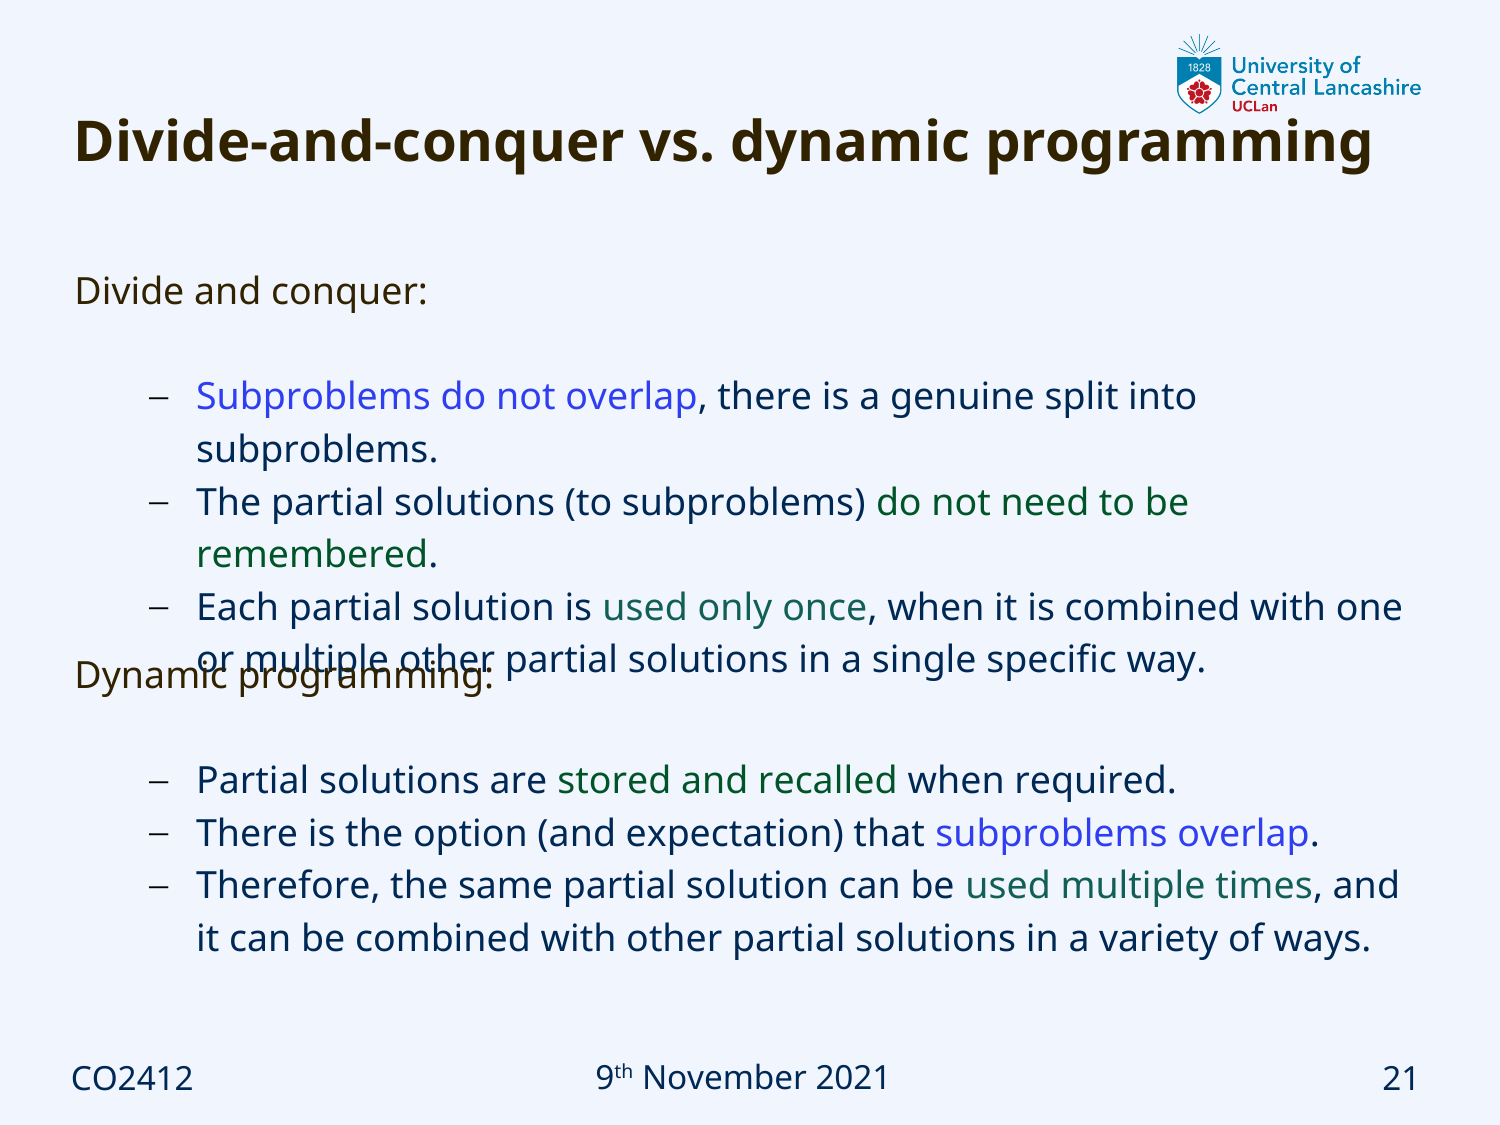

# Divide-and-conquer vs. dynamic programming
Divide and conquer:
Subproblems do not overlap, there is a genuine split into subproblems.
The partial solutions (to subproblems) do not need to be remembered.
Each partial solution is used only once, when it is combined with one or multiple other partial solutions in a single specific way.
Dynamic programming:
Partial solutions are stored and recalled when required.
There is the option (and expectation) that subproblems overlap.
Therefore, the same partial solution can be used multiple times, and it can be combined with other partial solutions in a variety of ways.